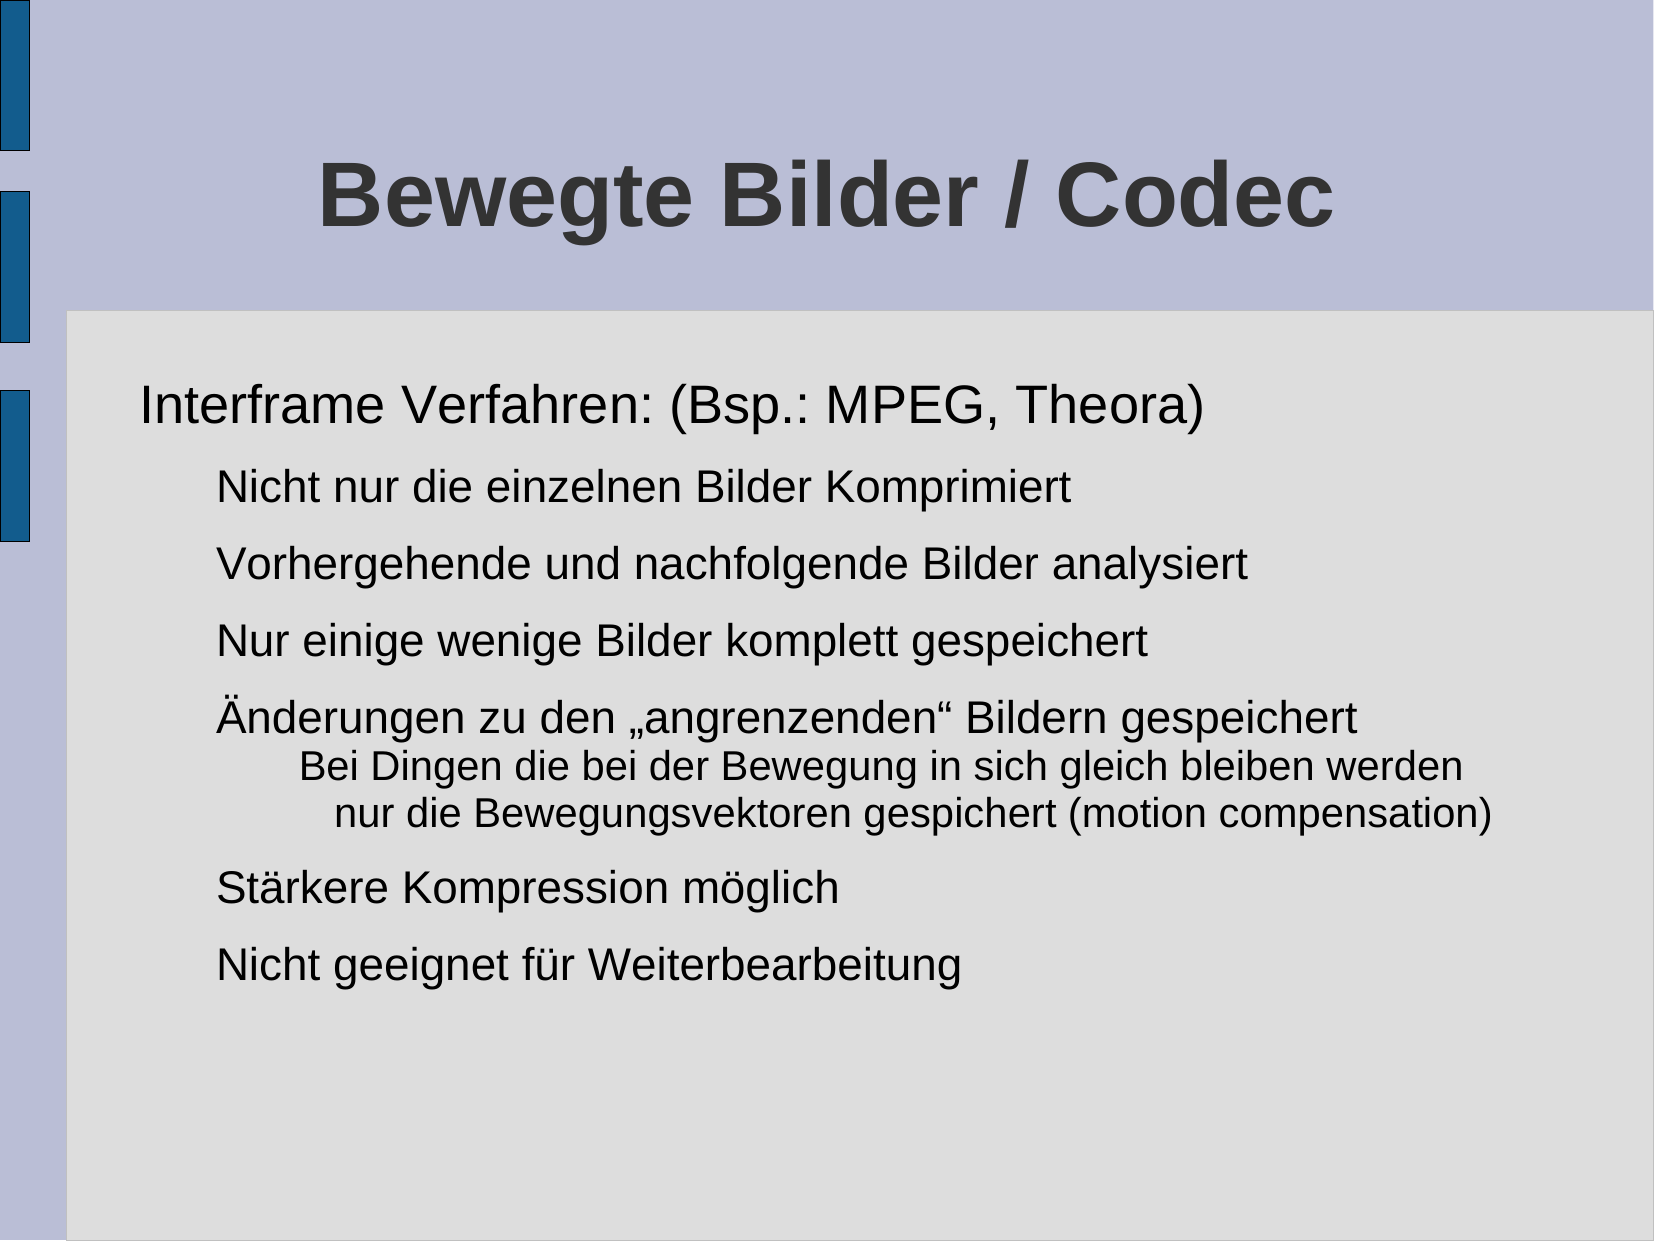

# Bewegte Bilder / Codec
Interframe Verfahren: (Bsp.: MPEG, Theora)
Nicht nur die einzelnen Bilder Komprimiert
Vorhergehende und nachfolgende Bilder analysiert
Nur einige wenige Bilder komplett gespeichert
Änderungen zu den „angrenzenden“ Bildern gespeichert
Bei Dingen die bei der Bewegung in sich gleich bleiben werden nur die Bewegungsvektoren gespichert (motion compensation)
Stärkere Kompression möglich
Nicht geeignet für Weiterbearbeitung